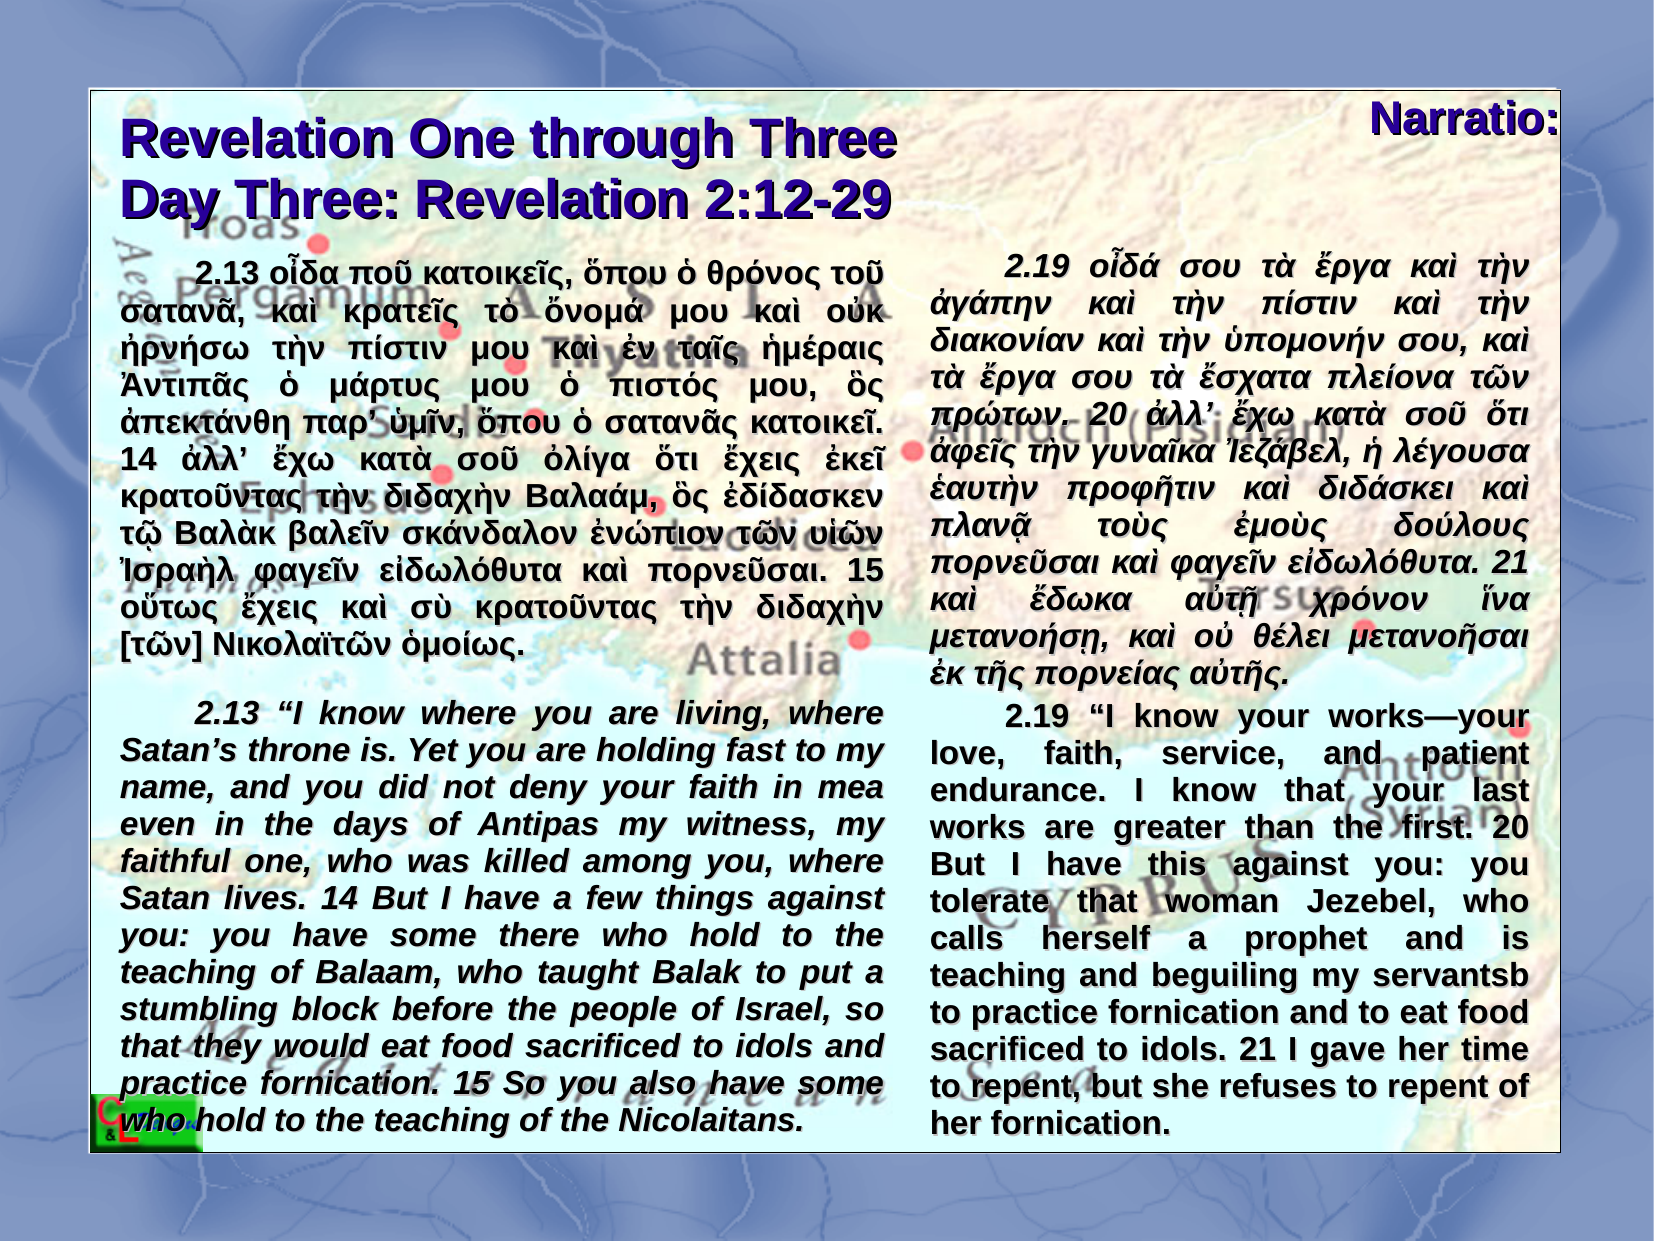

Narratio:
# Revelation One through Three Day Three: Revelation 2:12-29
	2.19 οἶδά σου τὰ ἔργα καὶ τὴν ἀγάπην καὶ τὴν πίστιν καὶ τὴν διακονίαν καὶ τὴν ὑπομονήν σου, καὶ τὰ ἔργα σου τὰ ἔσχατα πλείονα τῶν πρώτων. 20 ἀλλʼ ἔχω κατὰ σοῦ ὅτι ἀφεῖς τὴν γυναῖκα Ἰεζάβελ, ἡ λέγουσα ἑαυτὴν προφῆτιν καὶ διδάσκει καὶ πλανᾷ τοὺς ἐμοὺς δούλους πορνεῦσαι καὶ φαγεῖν εἰδωλόθυτα. 21 καὶ ἔδωκα αὐτῇ χρόνον ἵνα μετανοήσῃ, καὶ οὐ θέλει μετανοῆσαι ἐκ τῆς πορνείας αὐτῆς.
	2.13 οἶδα ποῦ κατοικεῖς, ὅπου ὁ θρόνος τοῦ σατανᾶ, καὶ κρατεῖς τὸ ὄνομά μου καὶ οὐκ ἠρνήσω τὴν πίστιν μου καὶ ἐν ταῖς ἡμέραις Ἀντιπᾶς ὁ μάρτυς μου ὁ πιστός μου, ὃς ἀπεκτάνθη παρʼ ὑμῖν, ὅπου ὁ σατανᾶς κατοικεῖ. 14 ἀλλʼ ἔχω κατὰ σοῦ ὀλίγα ὅτι ἔχεις ἐκεῖ κρατοῦντας τὴν διδαχὴν Βαλαάμ, ὃς ἐδίδασκεν τῷ Βαλὰκ βαλεῖν σκάνδαλον ἐνώπιον τῶν υἱῶν Ἰσραὴλ φαγεῖν εἰδωλόθυτα καὶ πορνεῦσαι. 15 οὕτως ἔχεις καὶ σὺ κρατοῦντας τὴν διδαχὴν [τῶν] Νικολαϊτῶν ὁμοίως.
	2.13 “I know where you are living, where Satan’s throne is. Yet you are holding fast to my name, and you did not deny your faith in mea even in the days of Antipas my witness, my faithful one, who was killed among you, where Satan lives. 14 But I have a few things against you: you have some there who hold to the teaching of Balaam, who taught Balak to put a stumbling block before the people of Israel, so that they would eat food sacrificed to idols and practice fornication. 15 So you also have some who hold to the teaching of the Nicolaitans.
	2.19 “I know your works—your love, faith, service, and patient endurance. I know that your last works are greater than the first. 20 But I have this against you: you tolerate that woman Jezebel, who calls herself a prophet and is teaching and beguiling my servantsb to practice fornication and to eat food sacrificed to idols. 21 I gave her time to repent, but she refuses to repent of her fornication.